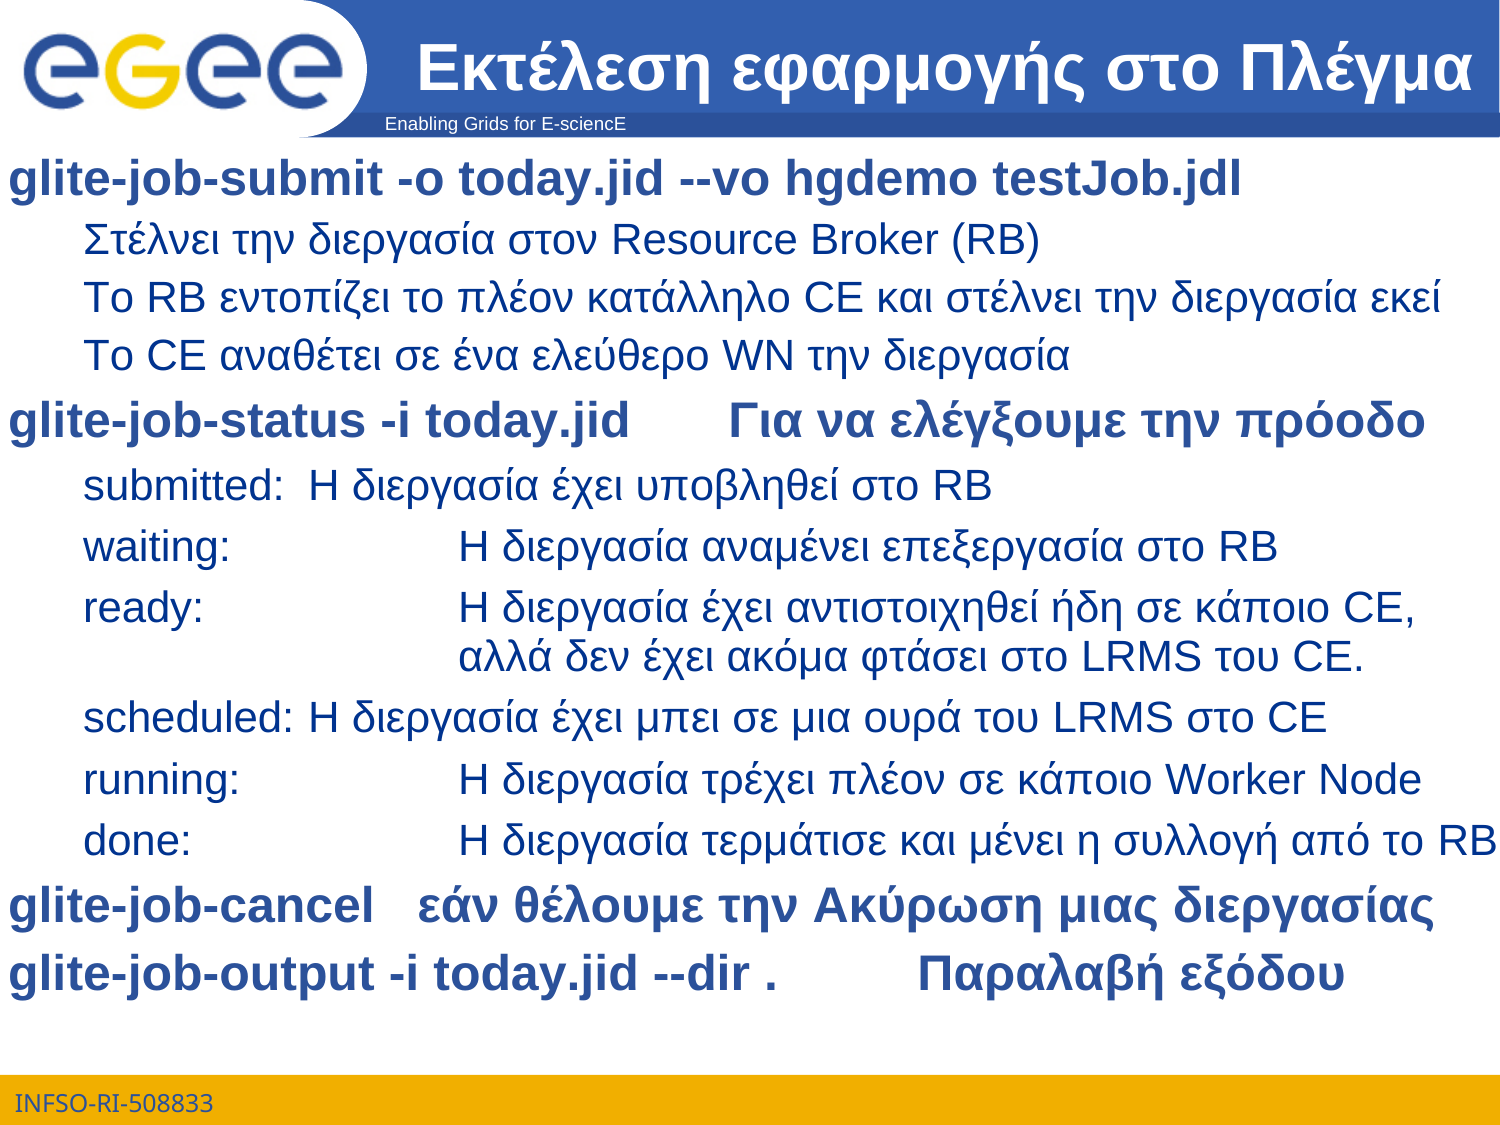

# Εκτέλεση εφαρμογής στο Πλέγμα
glite-job-submit -o today.jid --vo hgdemo testJob.jdl
Στέλνει την διεργασία στον Resource Broker (RB)
To RB εντοπίζει το πλέον κατάλληλο CE και στέλνει την διεργασία εκεί
Το CE αναθέτει σε ένα ελεύθερο WN την διεργασία
glite-job-status -i today.jid Για να ελέγξουμε την πρόοδο
submitted:	Η διεργασία έχει υποβληθεί στο RB
waiting:		Η διεργασία αναμένει επεξεργασία στο RB
ready:		Η διεργασία έχει αντιστοιχηθεί ήδη σε κάποιο CE,
			αλλά δεν έχει ακόμα φτάσει στο LRMS του CE.
scheduled: 	Η διεργασία έχει μπει σε μια ουρά του LRMS στο CE
running:		Η διεργασία τρέχει πλέον σε κάποιο Worker Node
done:		Η διεργασία τερμάτισε και μένει η συλλογή από το RB
glite-job-cancel εάν θέλουμε την Ακύρωση μιας διεργασίας
glite-job-output -i today.jid --dir . Παραλαβή εξόδου